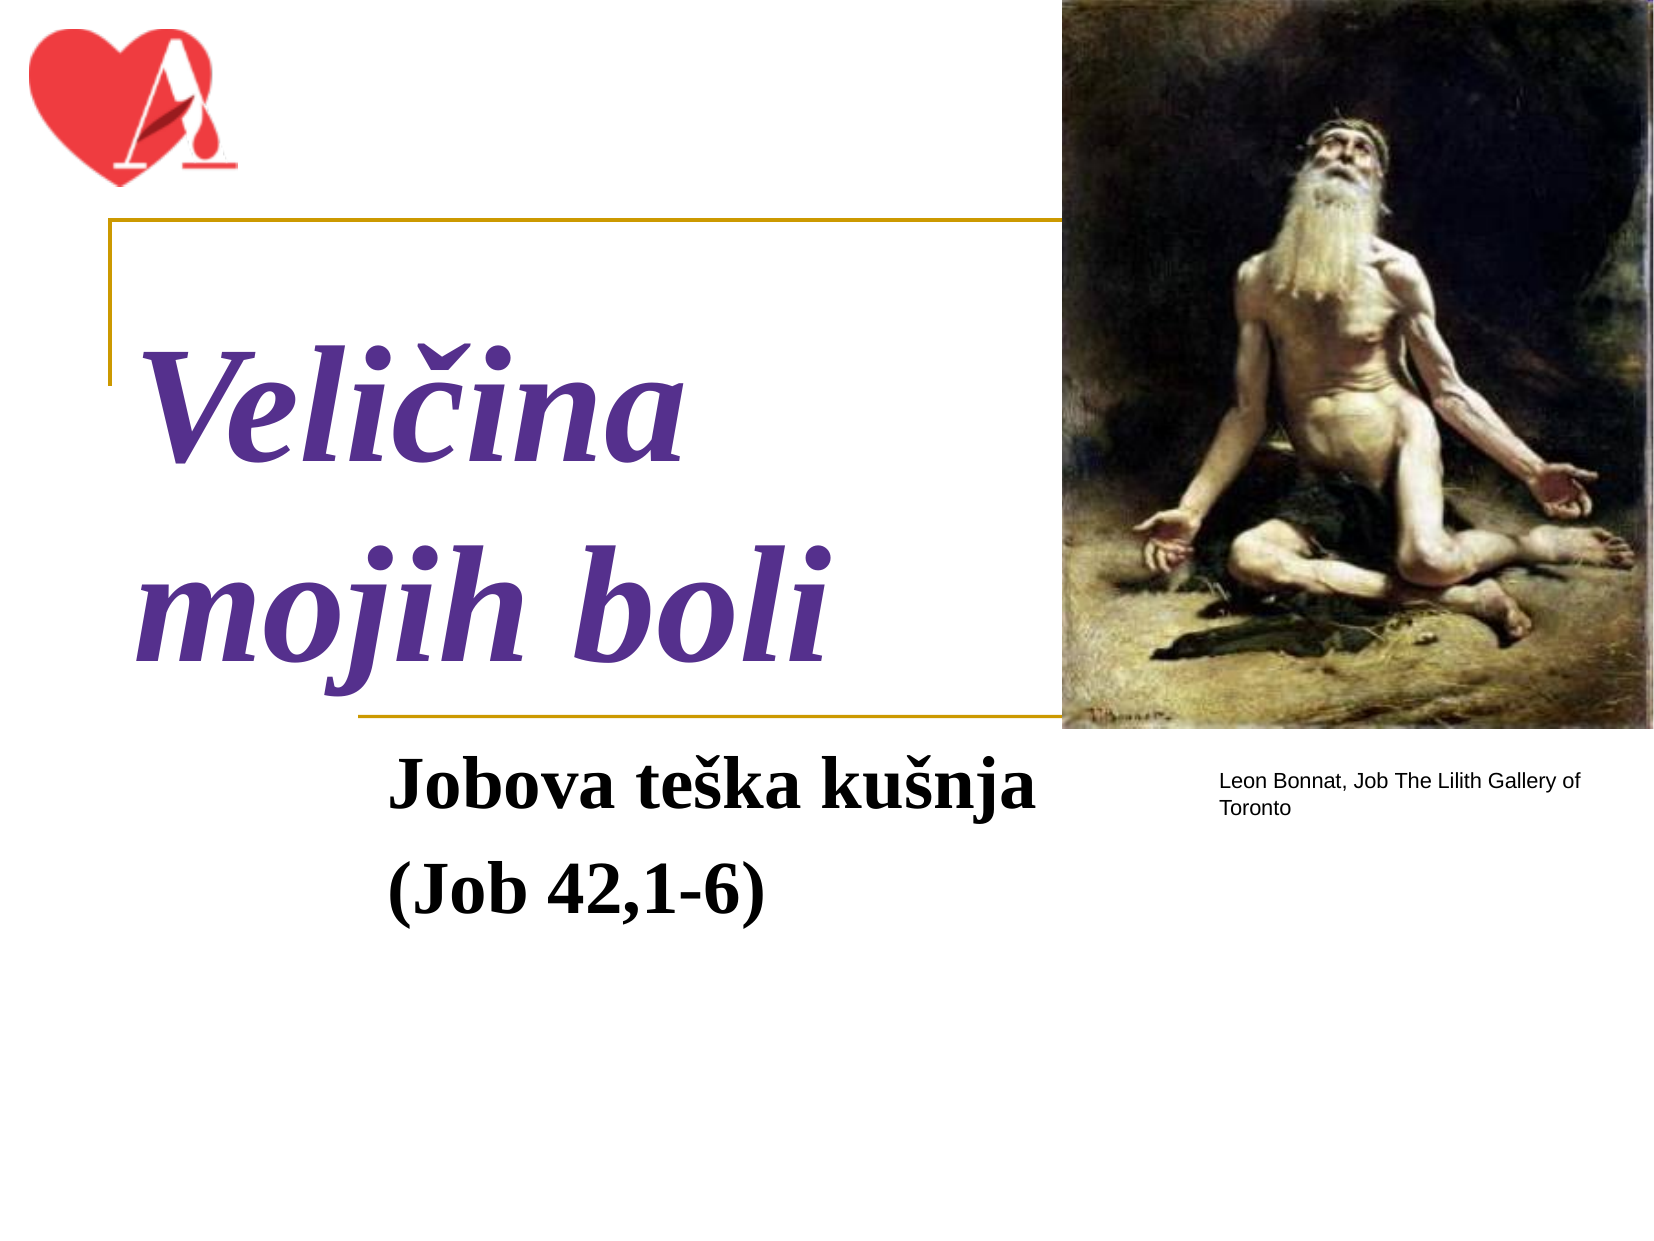

# Veličina mojih boli
Jobova teška kušnja
(Job 42,1-6)
Leon Bonnat, Job The Lilith Gallery of Toronto